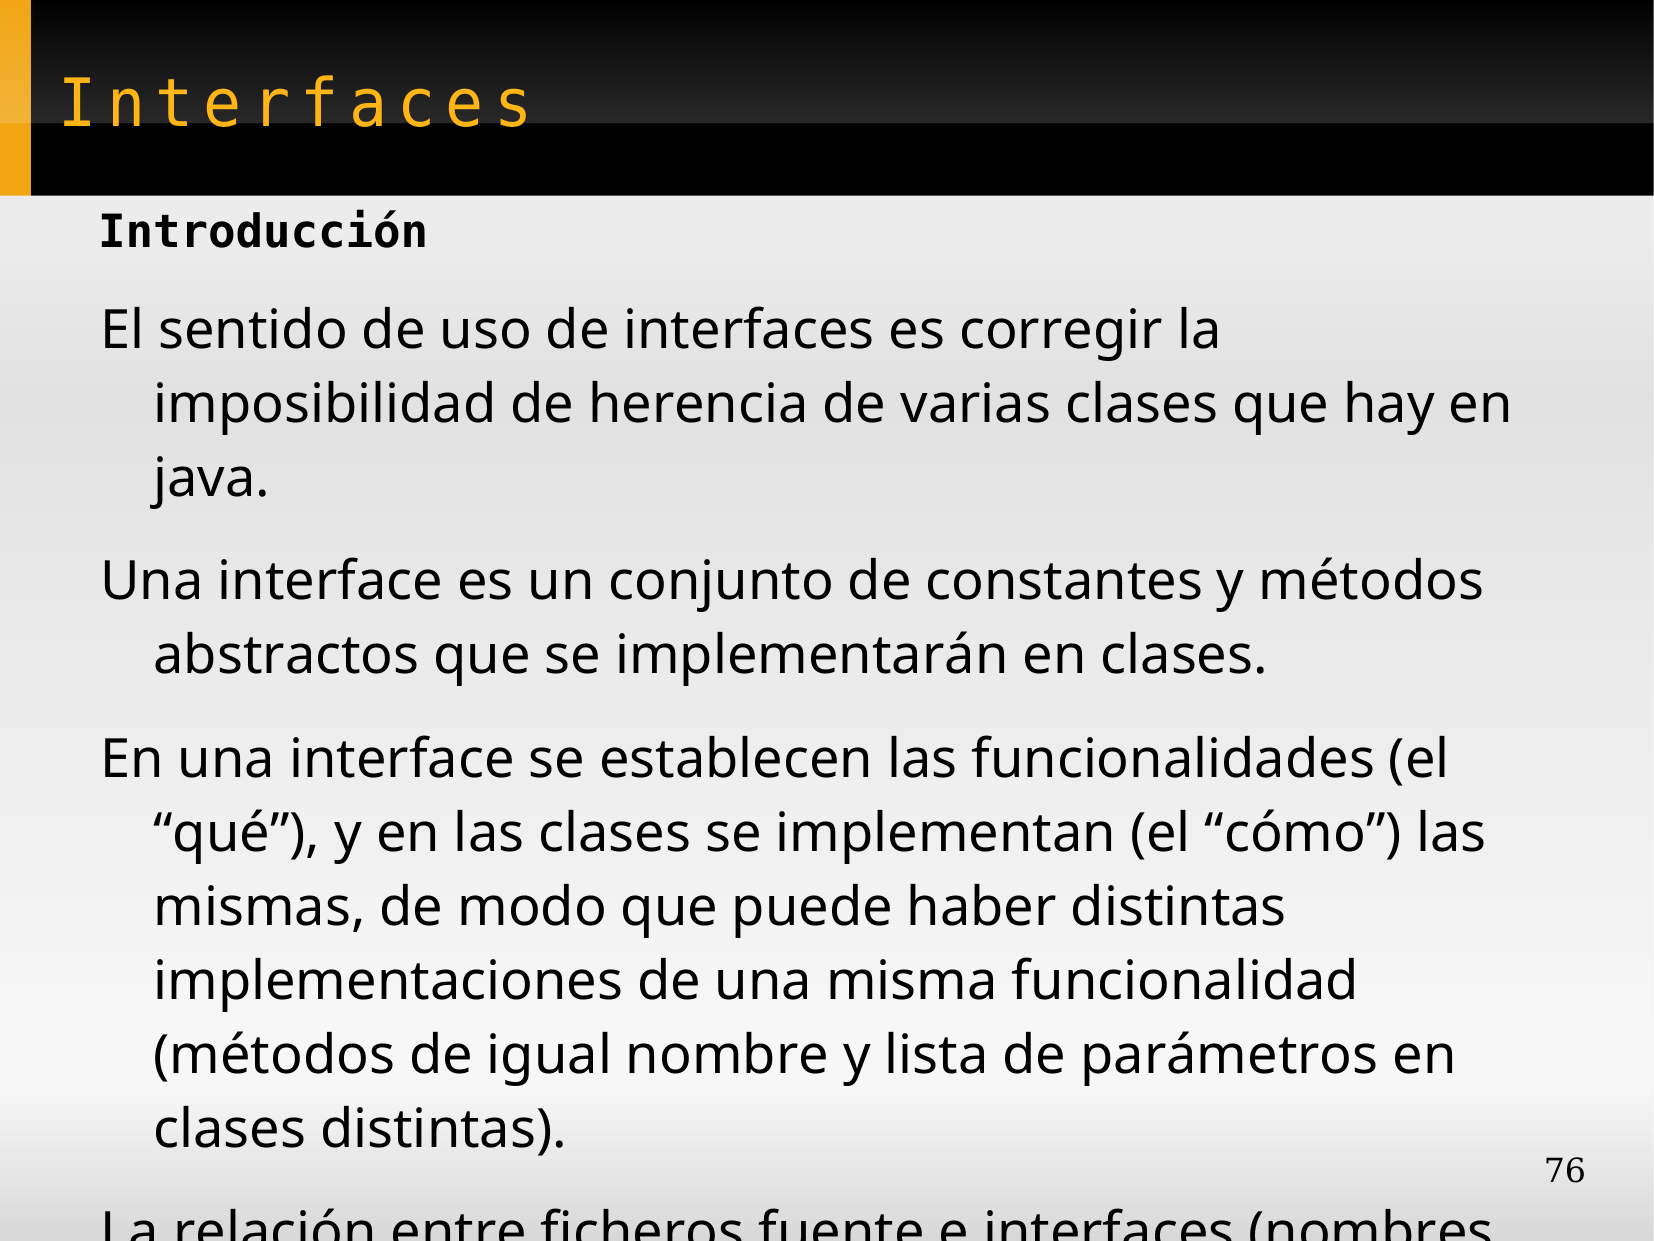

# Interfaces
Introducción
El sentido de uso de interfaces es corregir la imposibilidad de herencia de varias clases que hay en java.
Una interface es un conjunto de constantes y métodos abstractos que se implementarán en clases.
En una interface se establecen las funcionalidades (el “qué”), y en las clases se implementan (el “cómo”) las mismas, de modo que puede haber distintas implementaciones de una misma funcionalidad (métodos de igual nombre y lista de parámetros en clases distintas).
La relación entre ficheros fuente e interfaces (nombres del fuente,...) es idéntica a la de las clases.
76